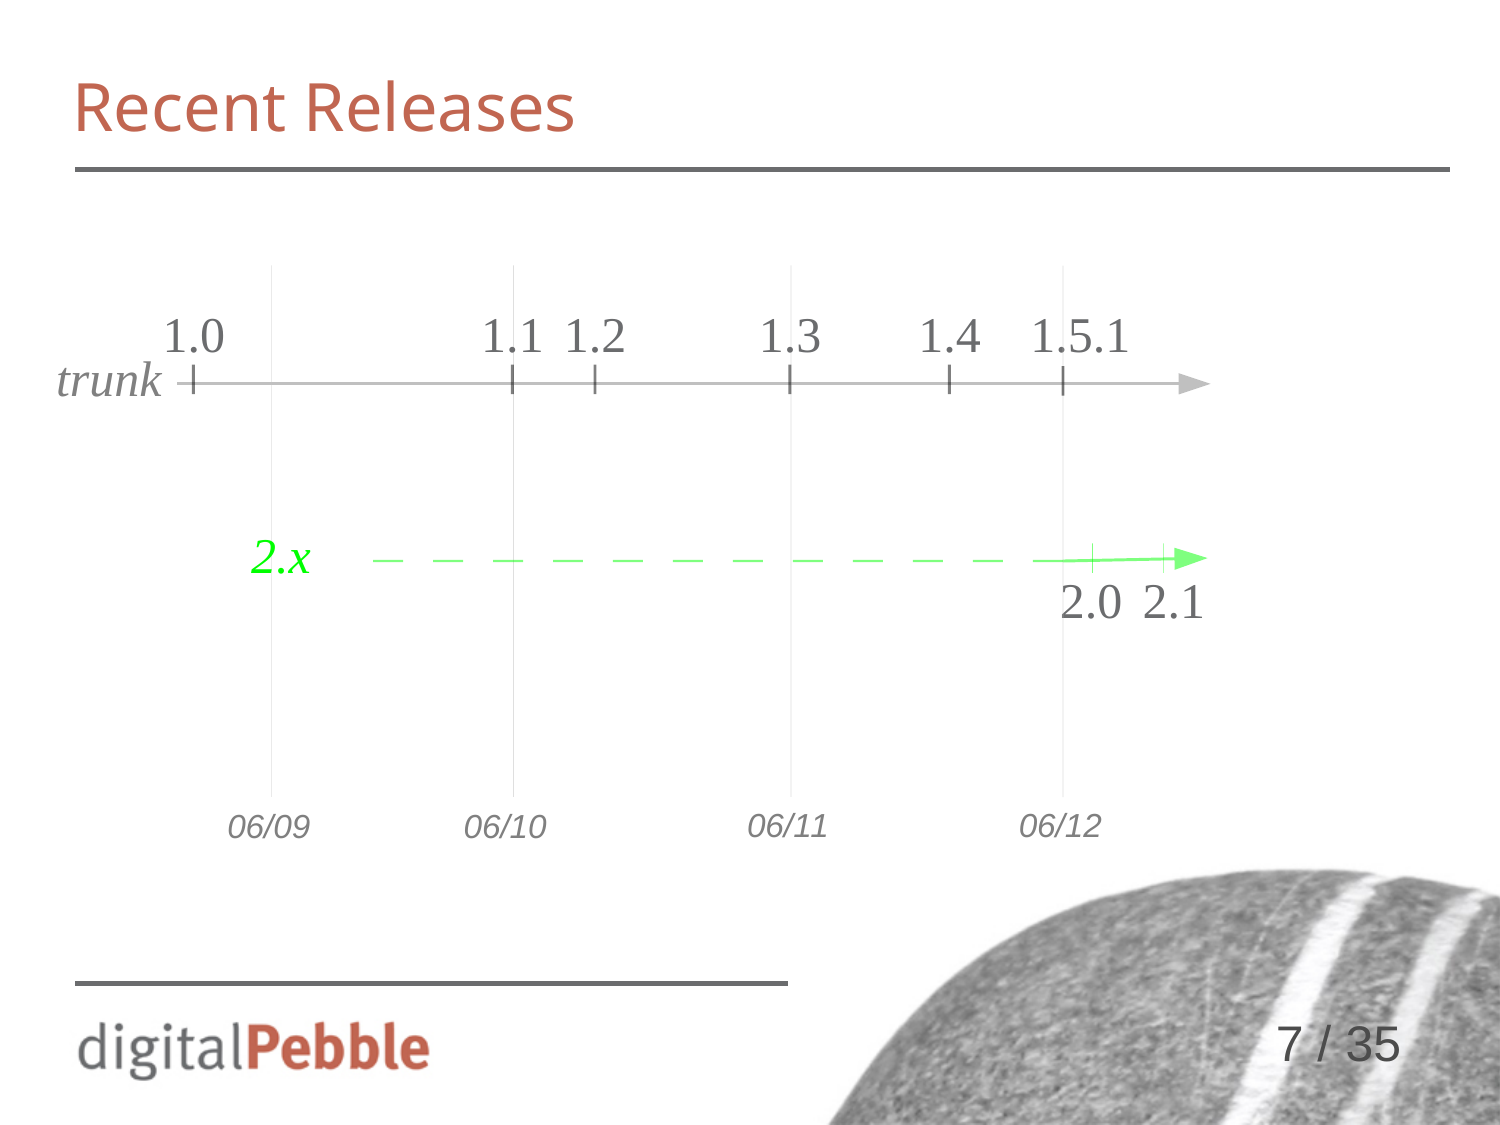

# Recent Releases
1.5.1
1.0
1.1
1.2
1.3
1.4
trunk
2.x
2.0
2.1
06/12
06/11
06/10
06/09